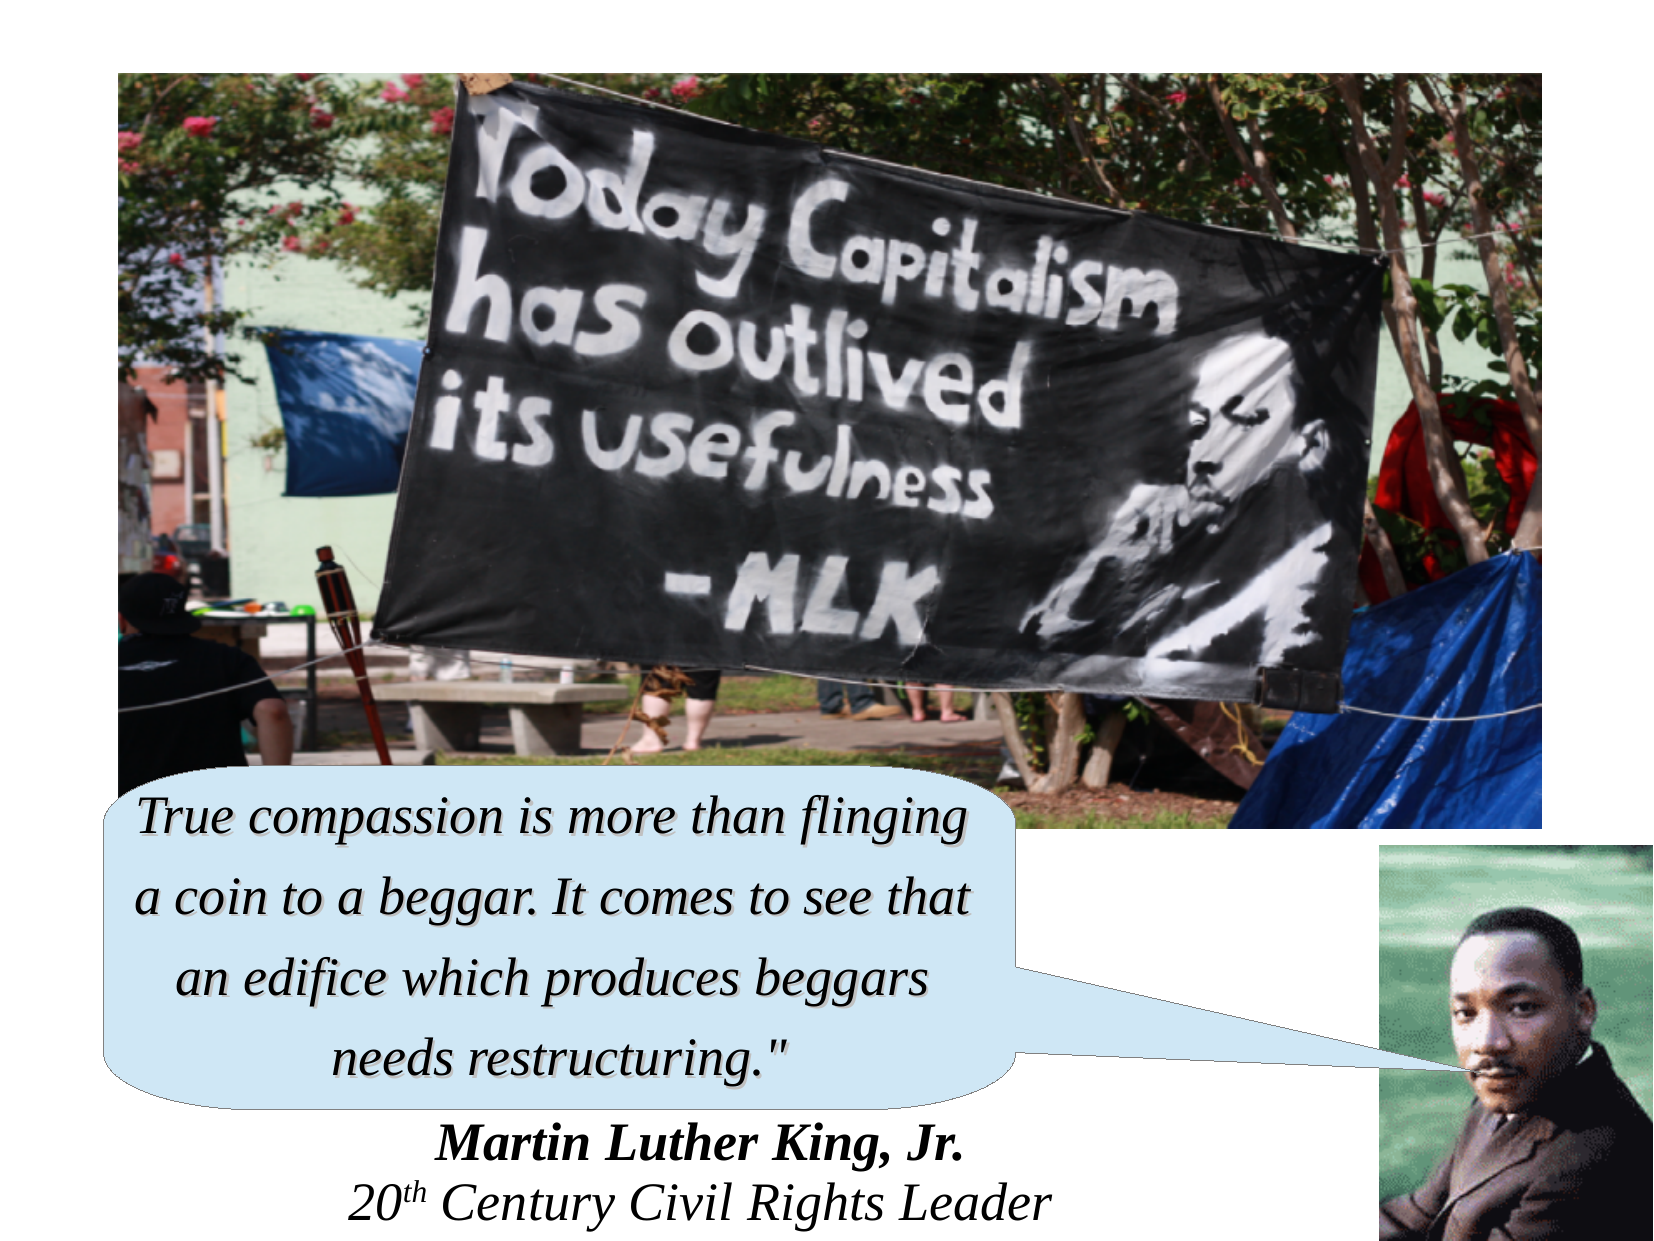

True compassion is more than flinging
a coin to a beggar. It comes to see that
an edifice which produces beggars
needs restructuring."
Martin Luther King, Jr.
20th Century Civil Rights Leader